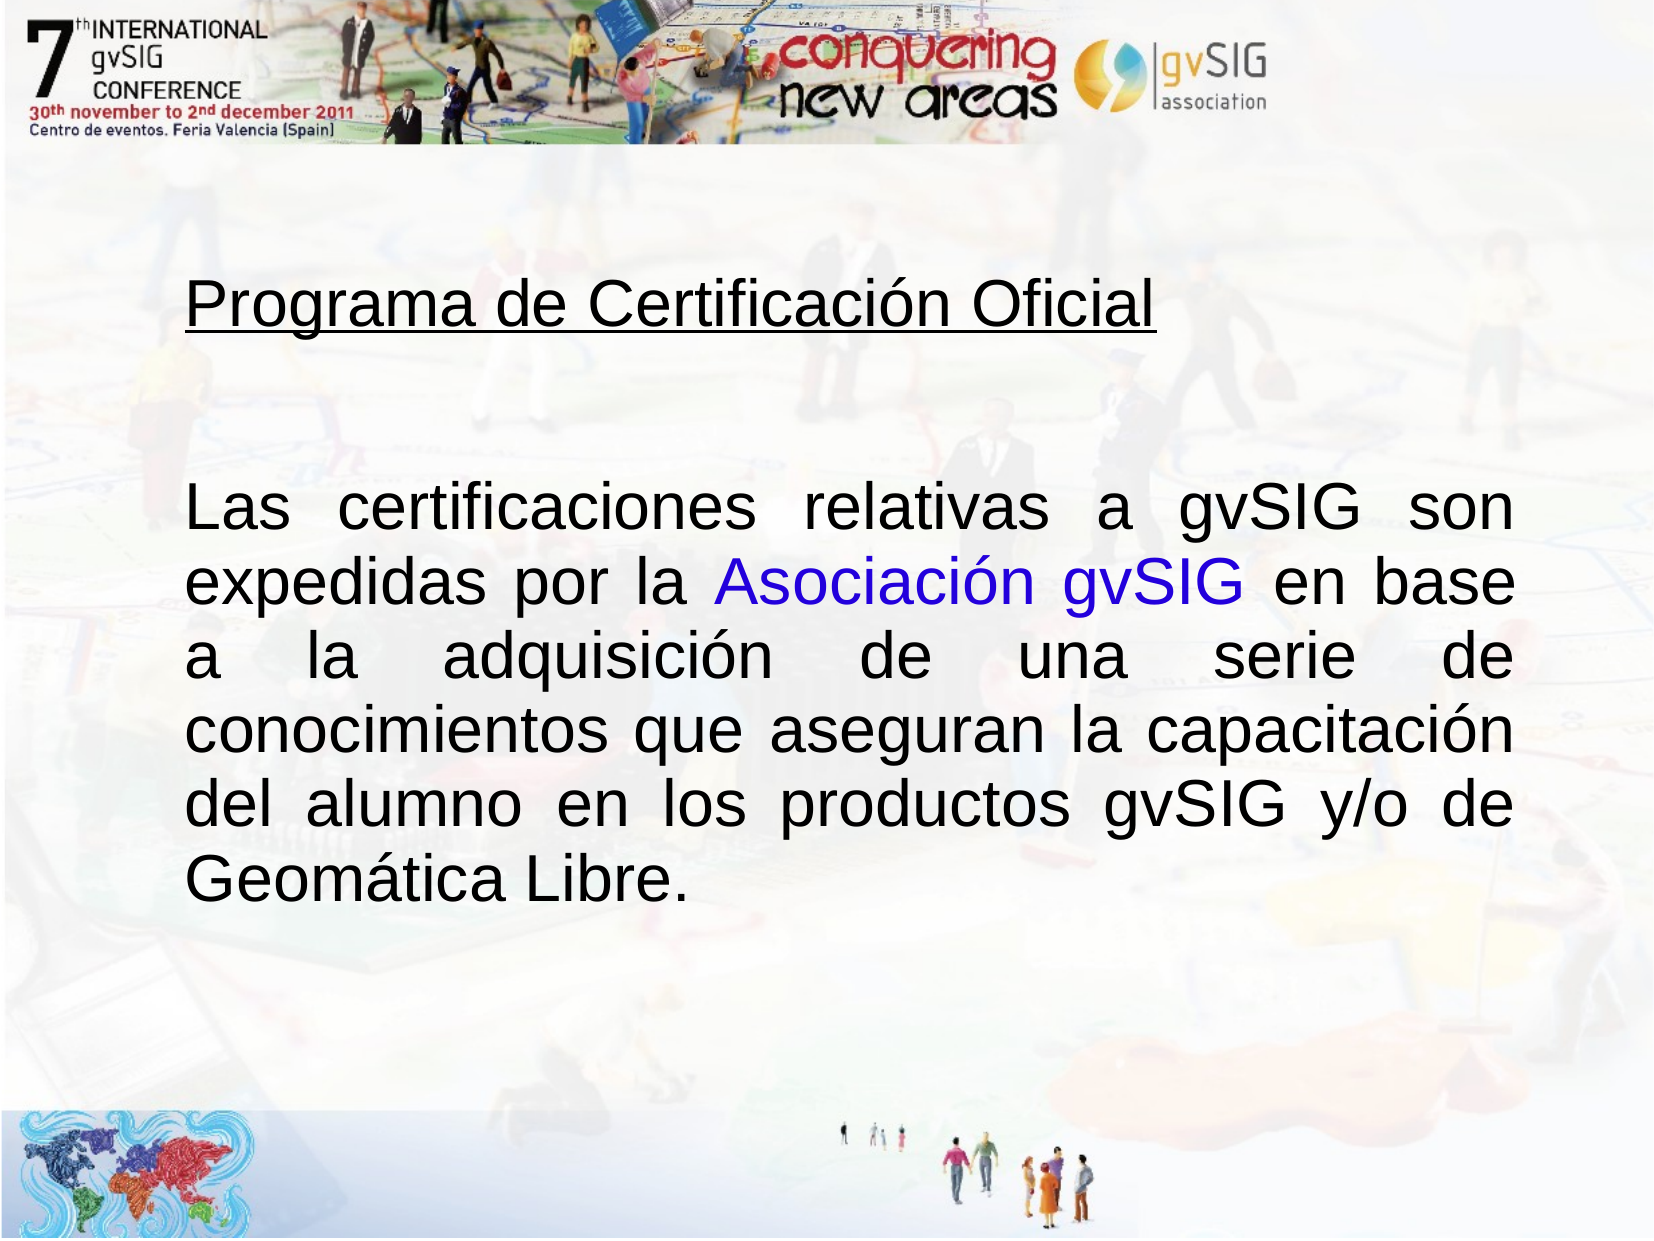

# Programa de Certificación Oficial
Las certificaciones relativas a gvSIG son expedidas por la Asociación gvSIG en base a la adquisición de una serie de conocimientos que aseguran la capacitación del alumno en los productos gvSIG y/o de Geomática Libre.